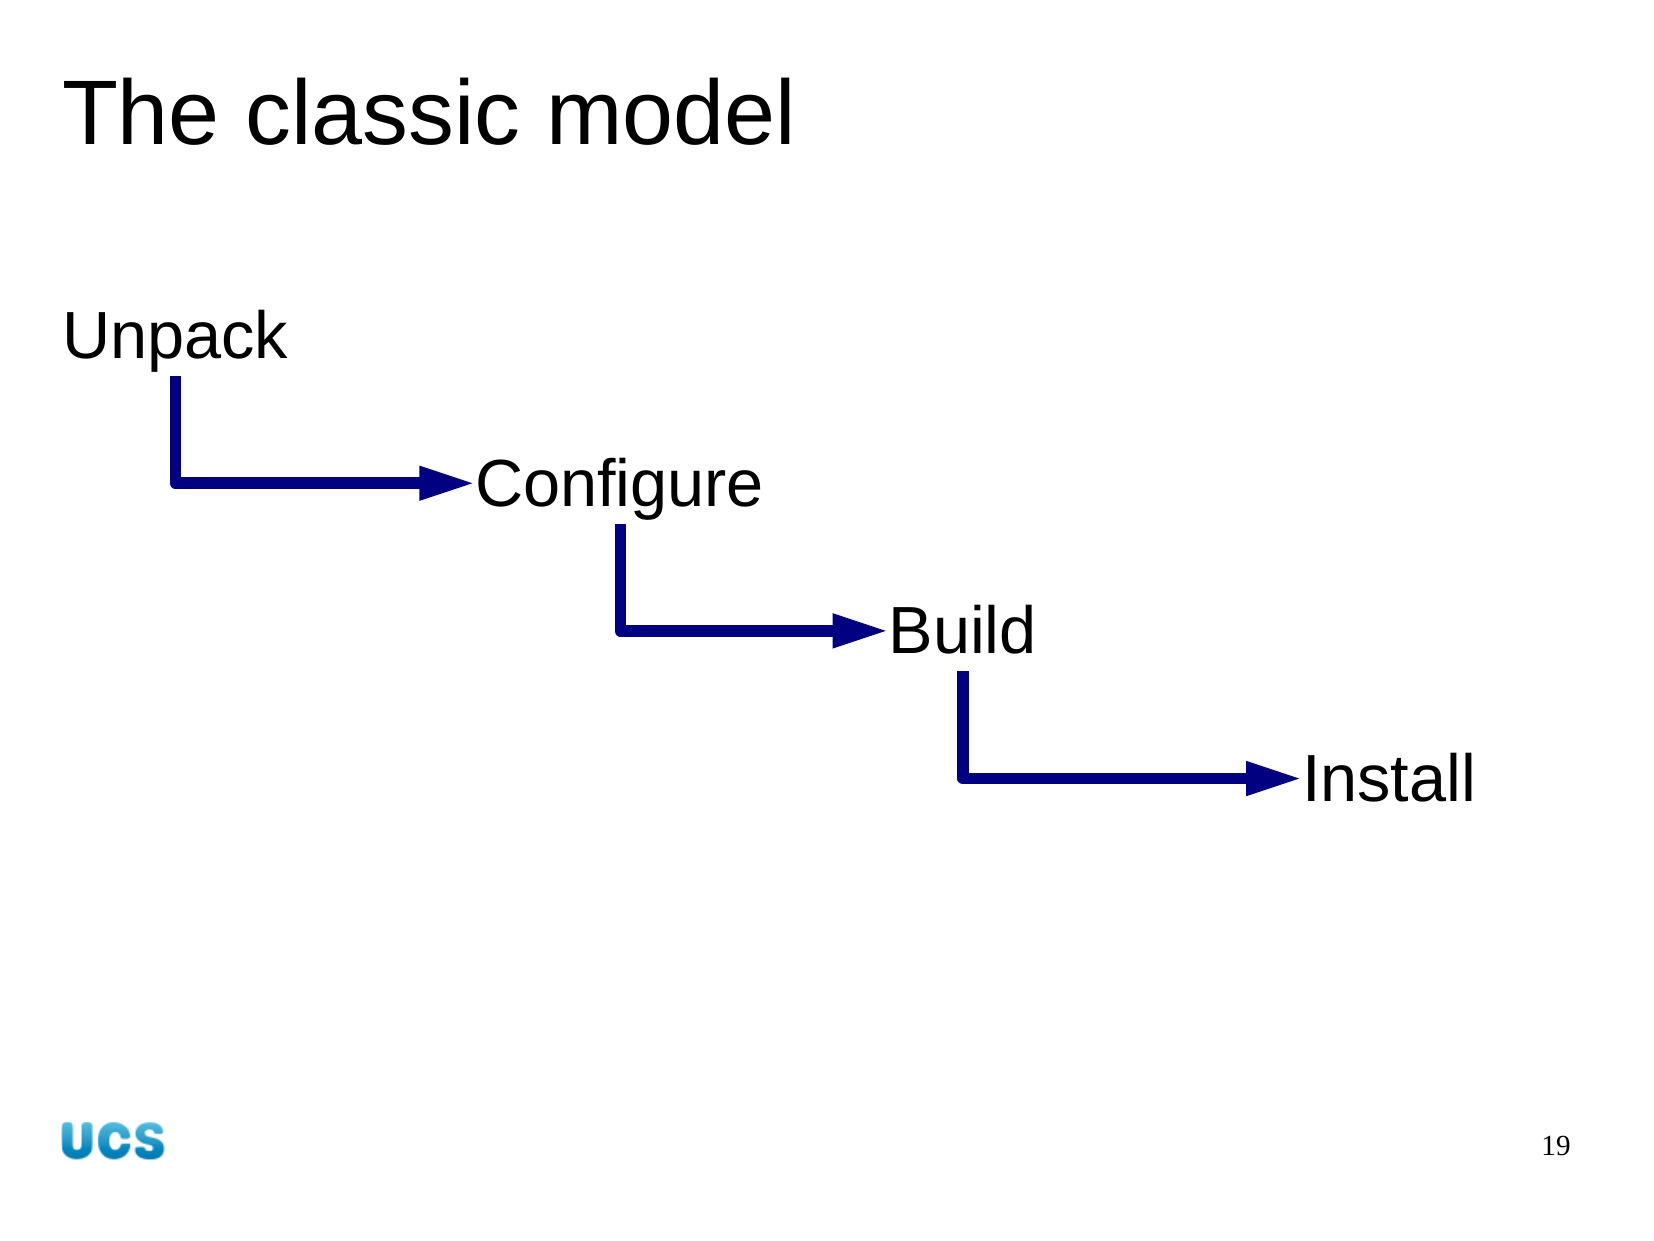

The classic model
Unpack
Configure
Build
Install
19